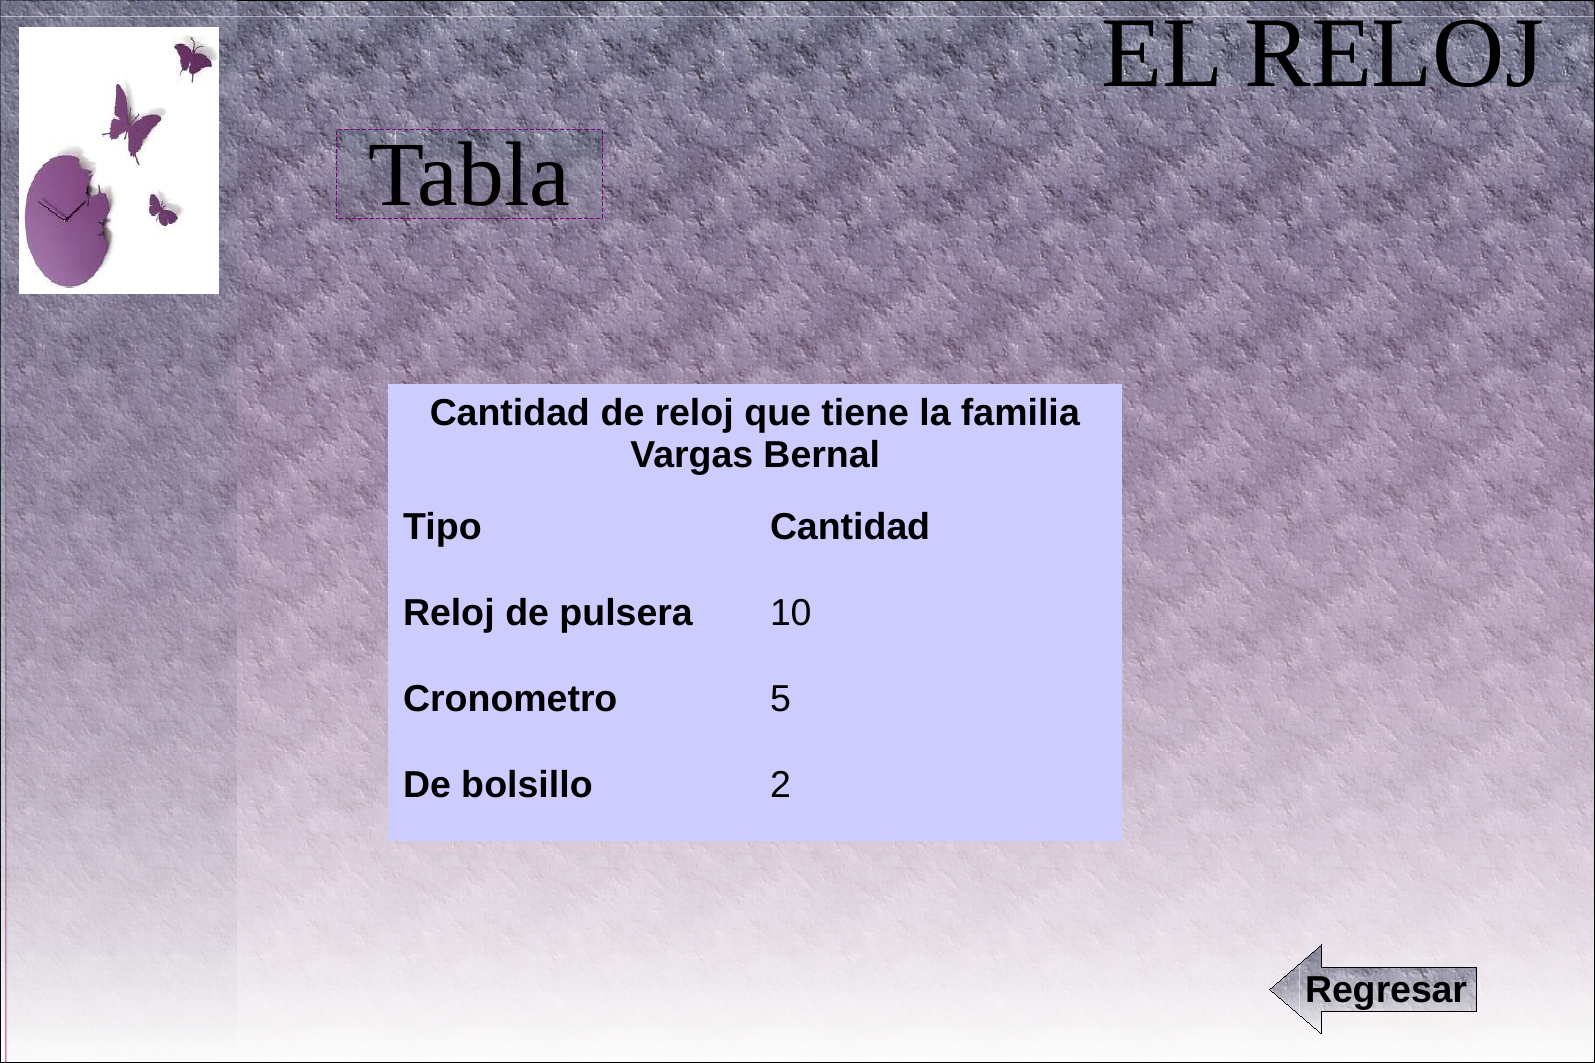

EL RELOJ
Tabla
| Cantidad de reloj que tiene la familia Vargas Bernal | |
| --- | --- |
| Tipo | Cantidad |
| Reloj de pulsera | 10 |
| Cronometro | 5 |
| De bolsillo | 2 |
Regresar